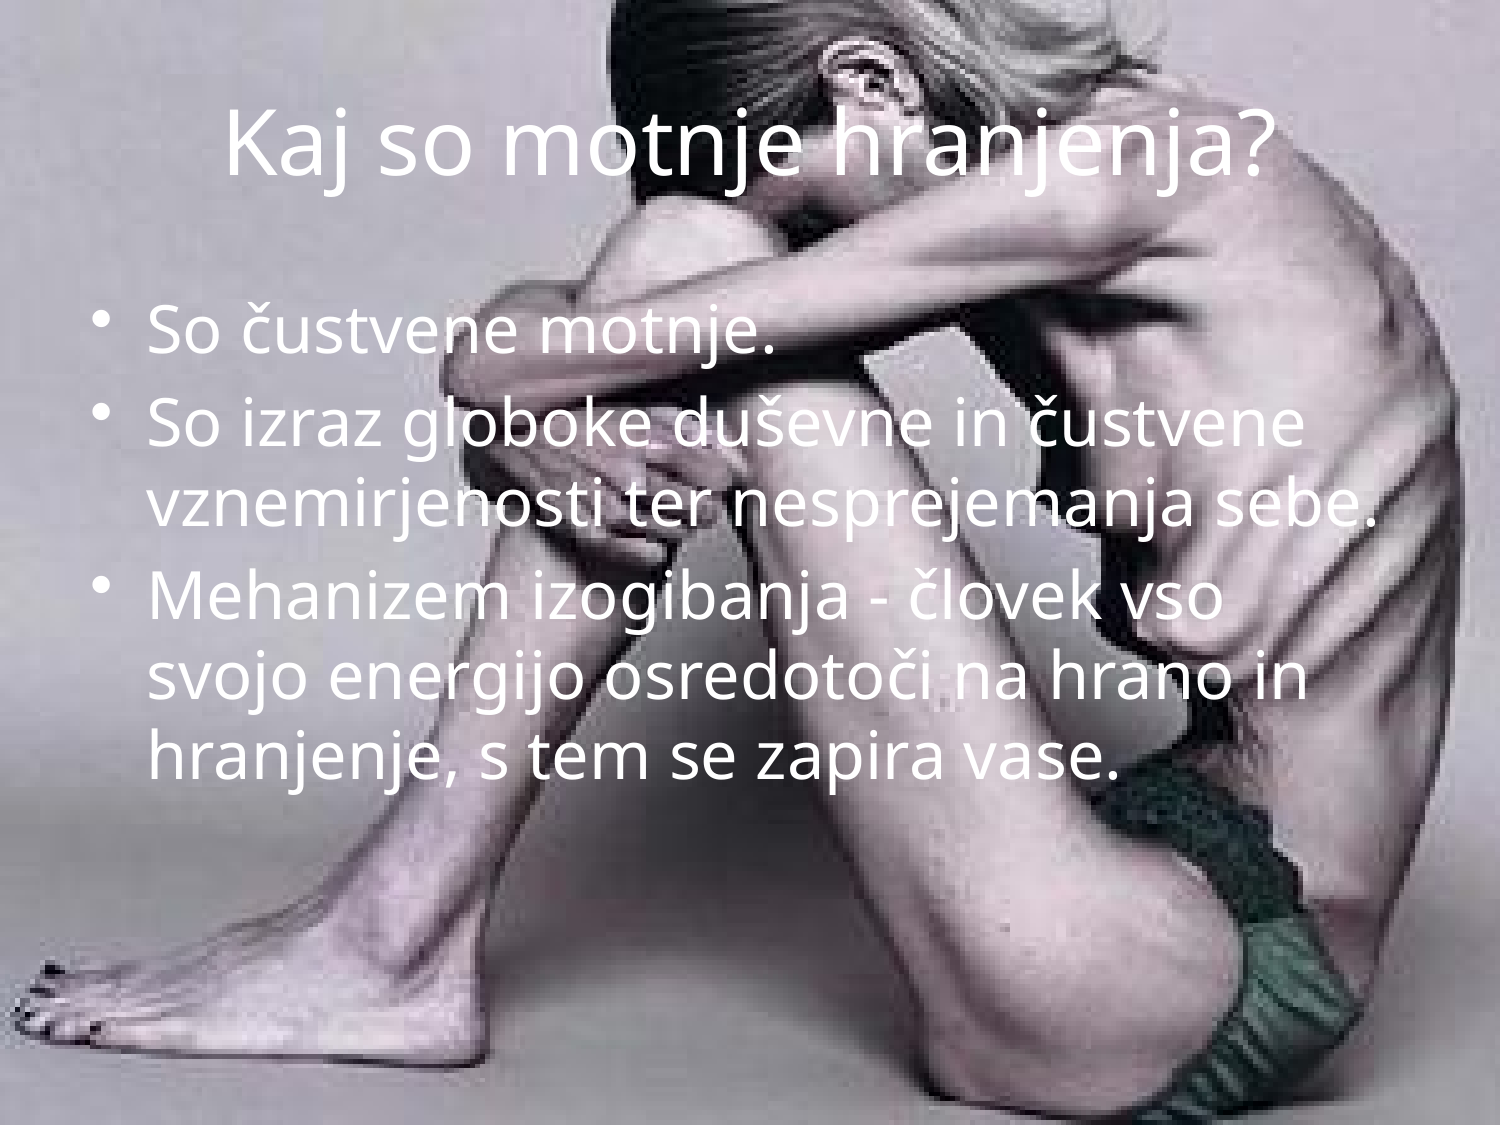

# Kaj so motnje hranjenja?
So čustvene motnje.
So izraz globoke duševne in čustvene vznemirjenosti ter nesprejemanja sebe.
Mehanizem izogibanja - človek vso svojo energijo osredotoči na hrano in hranjenje, s tem se zapira vase.